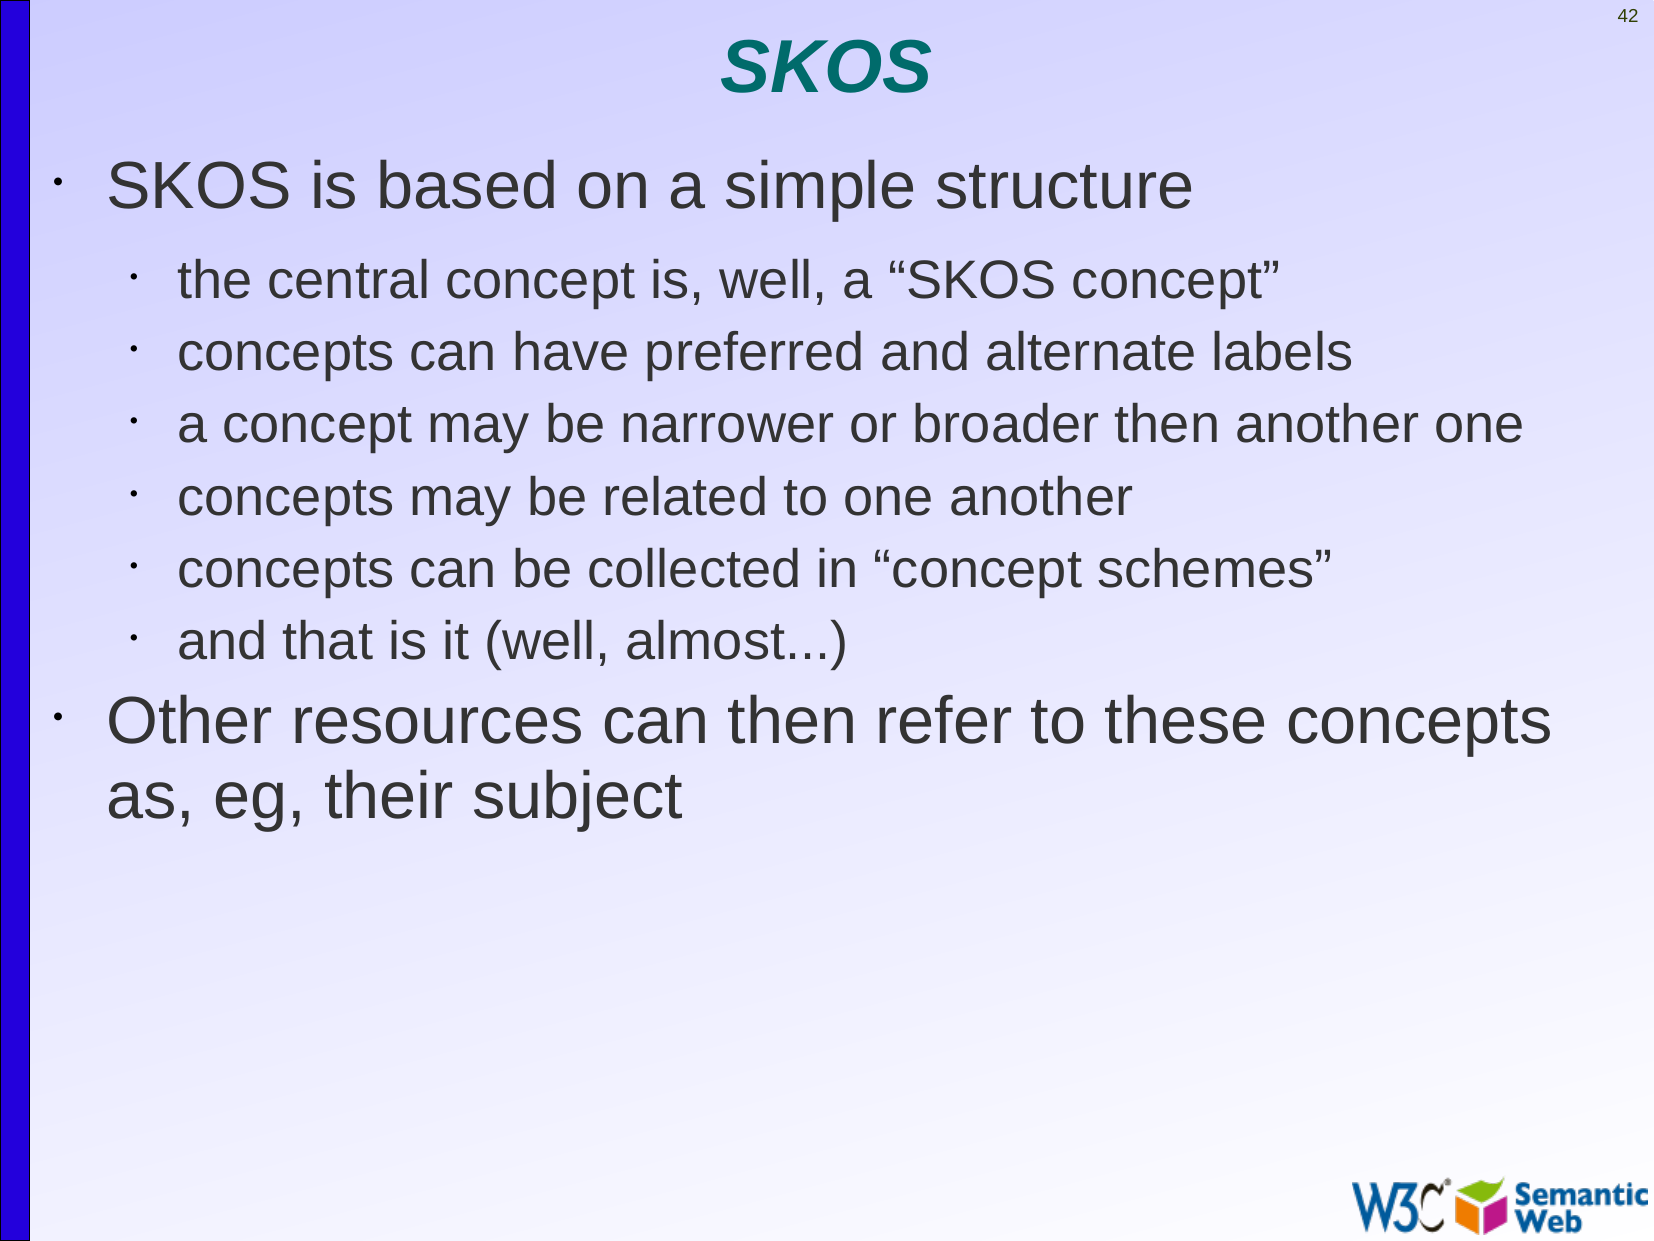

# SKOS
SKOS is based on a simple structure
the central concept is, well, a “SKOS concept”
concepts can have preferred and alternate labels
a concept may be narrower or broader then another one
concepts may be related to one another
concepts can be collected in “concept schemes”
and that is it (well, almost...)
Other resources can then refer to these concepts as, eg, their subject